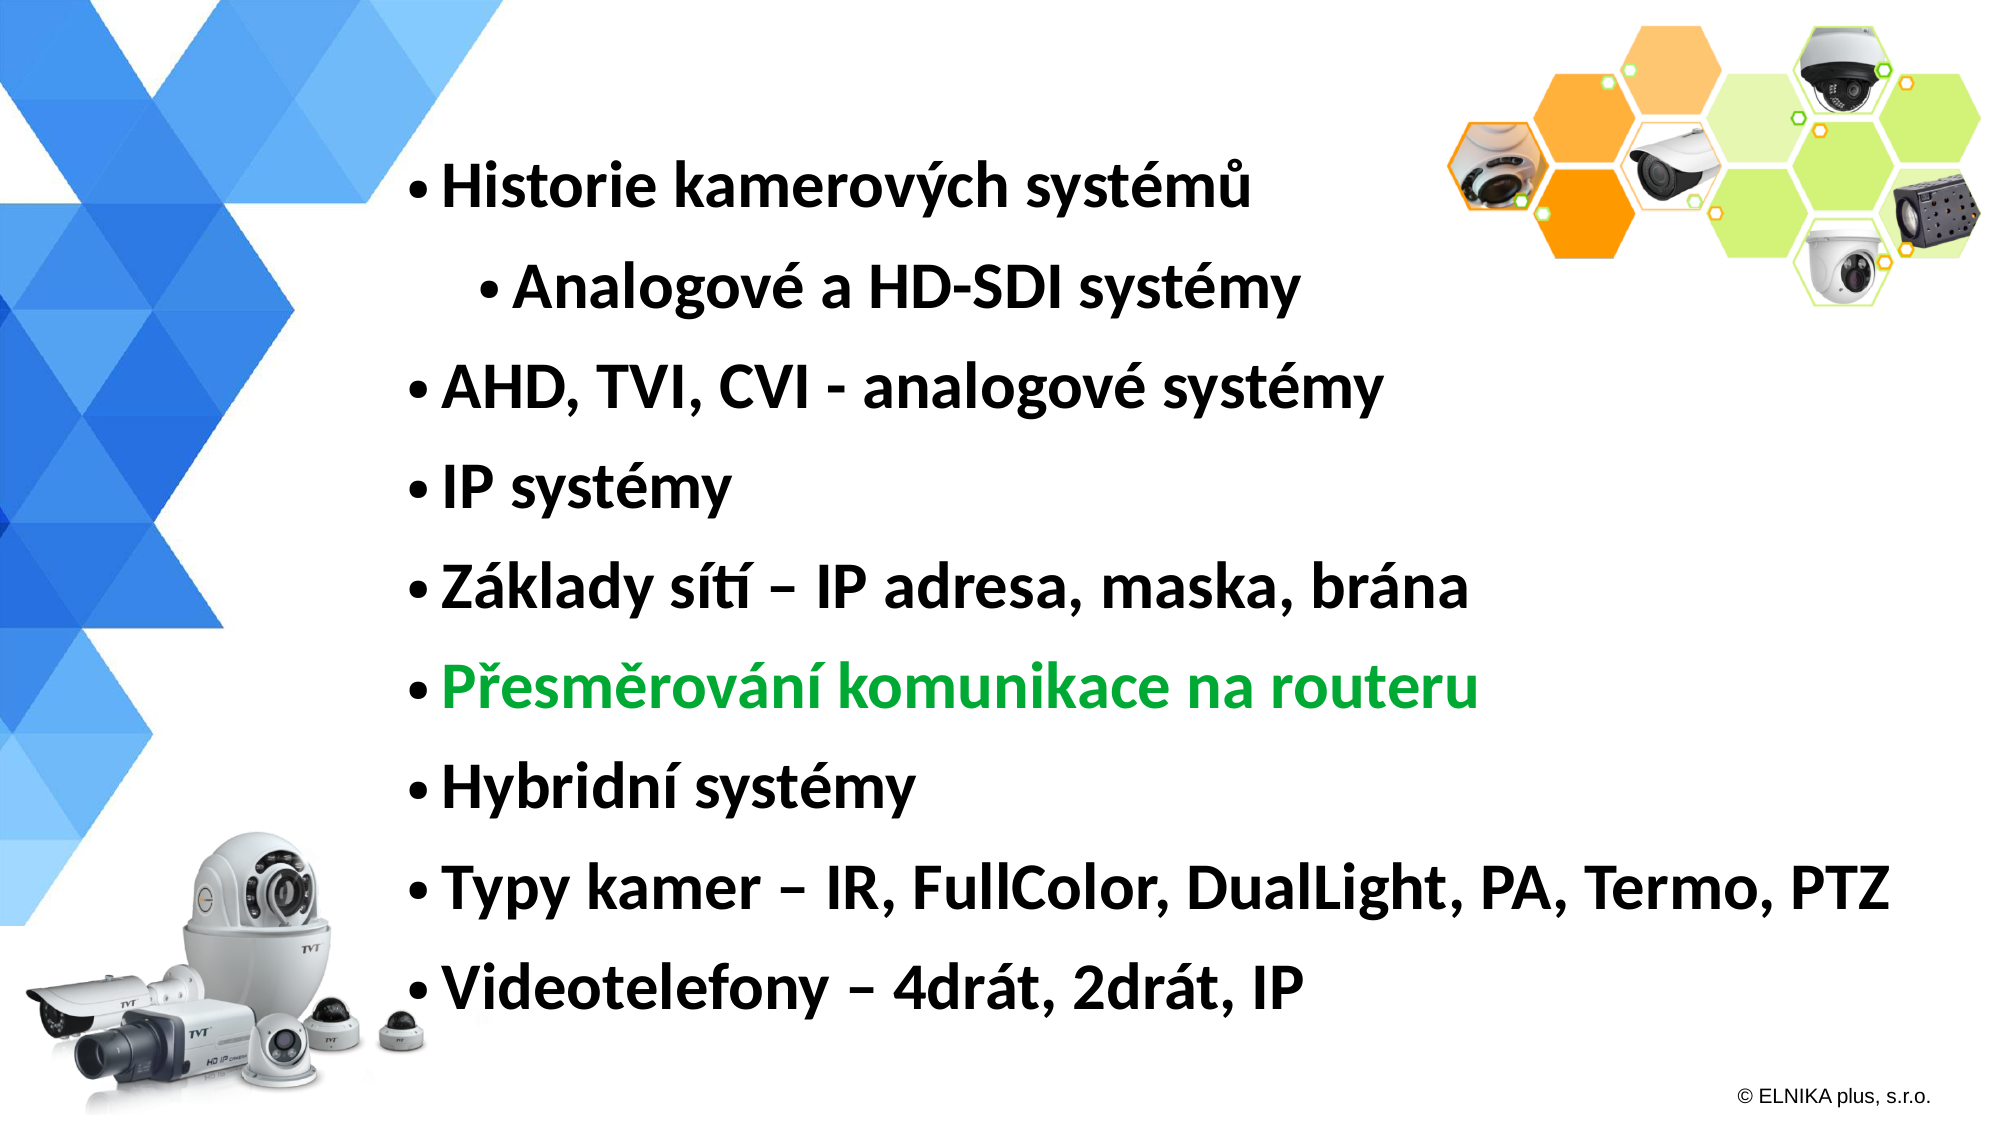

Historie kamerových systémů
Analogové a HD-SDI systémy
AHD, TVI, CVI - analogové systémy
IP systémy
Základy sítí – IP adresa, maska, brána
Přesměrování komunikace na routeru
Hybridní systémy
Typy kamer – IR, FullColor, DualLight, PA, Termo, PTZ
Videotelefony – 4drát, 2drát, IP
© ELNIKA plus, s.r.o.